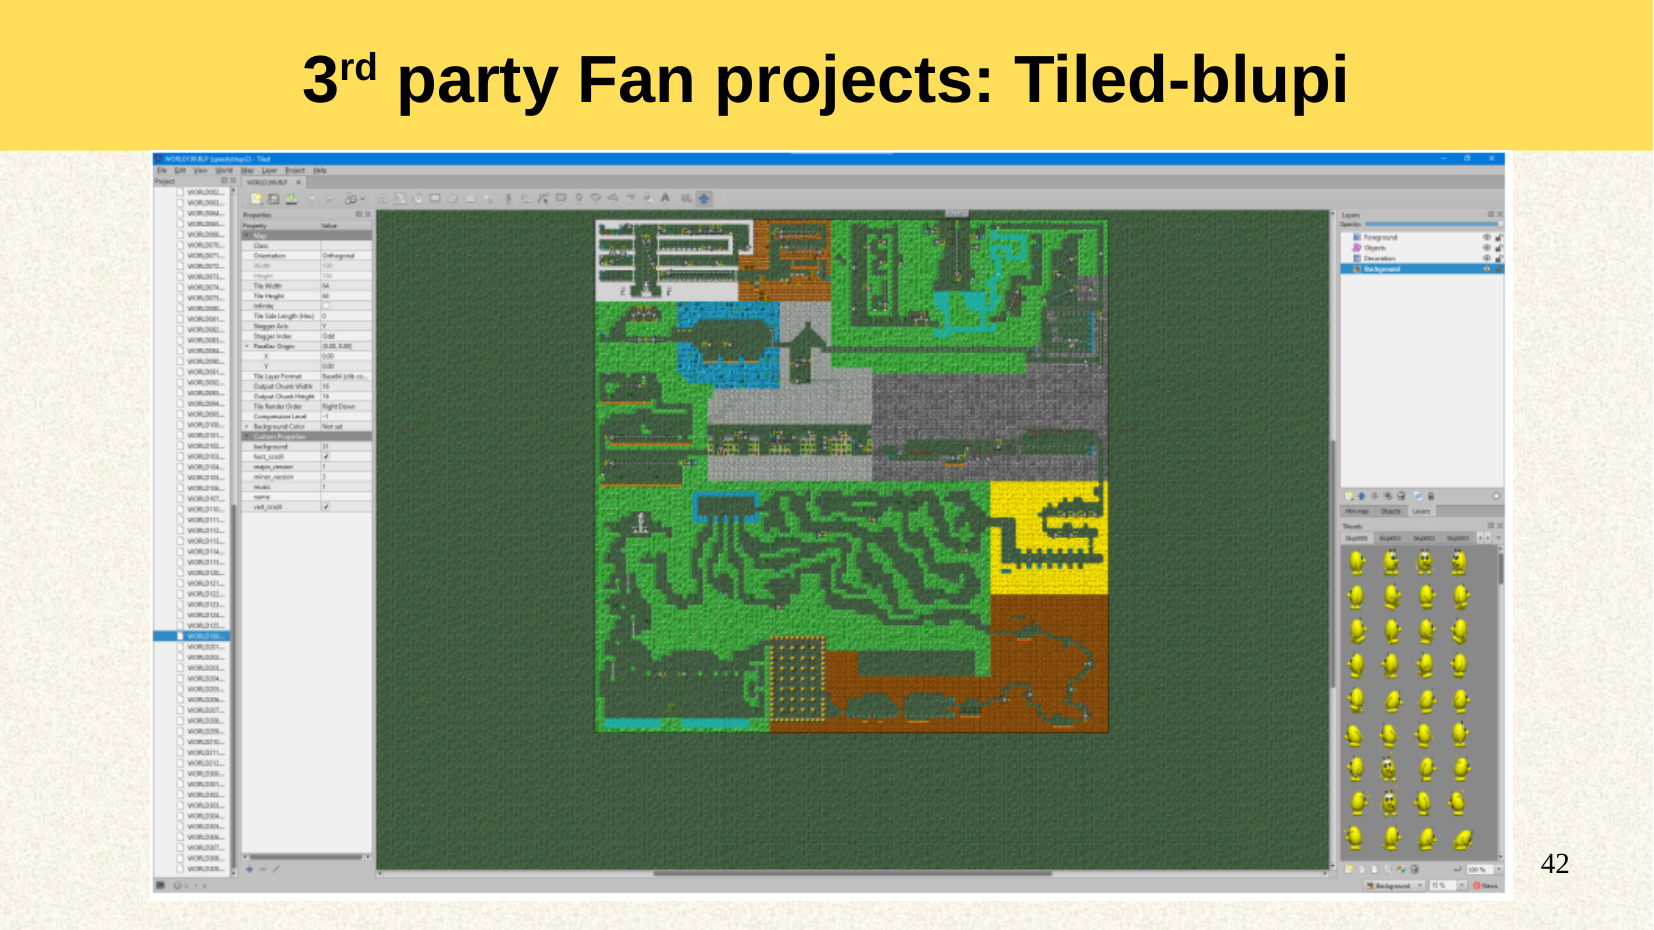

# 3rd party Fan projects: Tiled-blupi
42